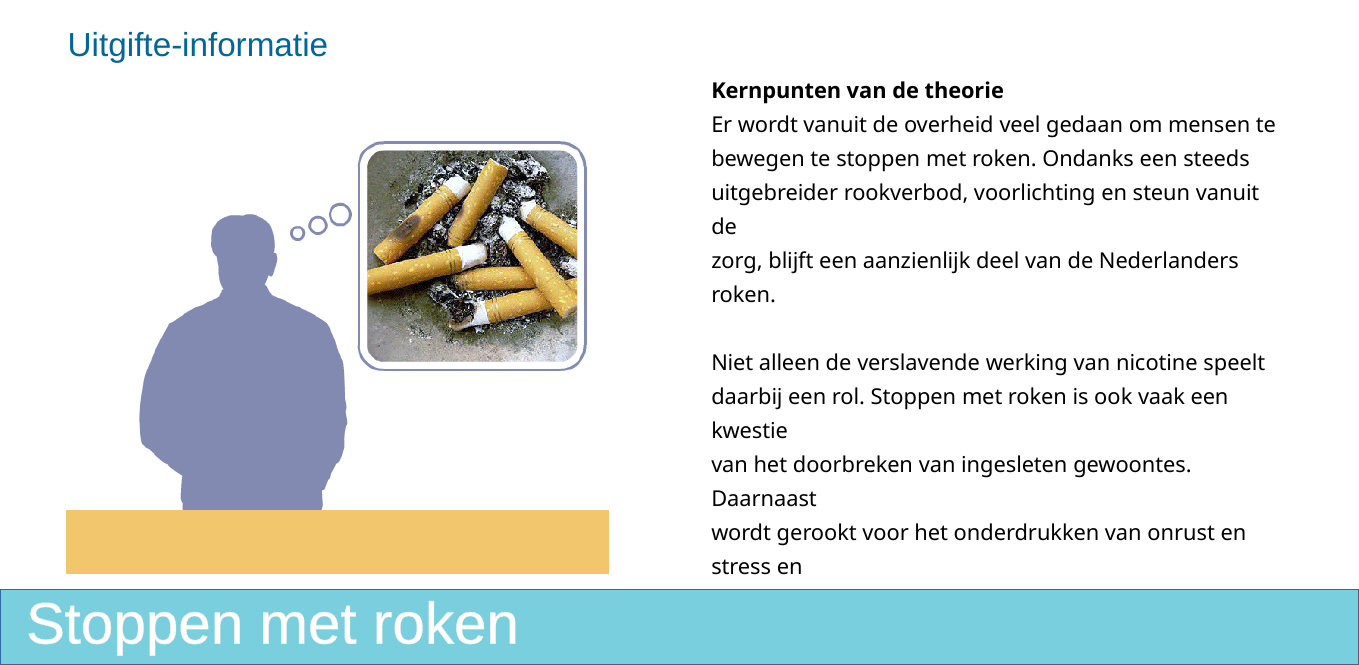

# Uitgifte-informatie
Kernpunten van de theorie
Er wordt vanuit de overheid veel gedaan om mensen te
bewegen te stoppen met roken. Ondanks een steeds
uitgebreider rookverbod, voorlichting en steun vanuit de
zorg, blijft een aanzienlijk deel van de Nederlanders roken.
Niet alleen de verslavende werking van nicotine speelt
daarbij een rol. Stoppen met roken is ook vaak een kwestie
van het doorbreken van ingesleten gewoontes. Daarnaast
wordt gerookt voor het onderdrukken van onrust en stress en
wordt roken ingezet als persoonlijk beloning en als
levensstijl.
Het is daarom belangrijk om de klant niet enkel te wijzen op
de nadelen van het roken, maar vooral ook op de voordelen
van het stoppen. Veel van deze voordelen zijn al op korte
termijn merkbaar.
Stoppen met roken
september 2020